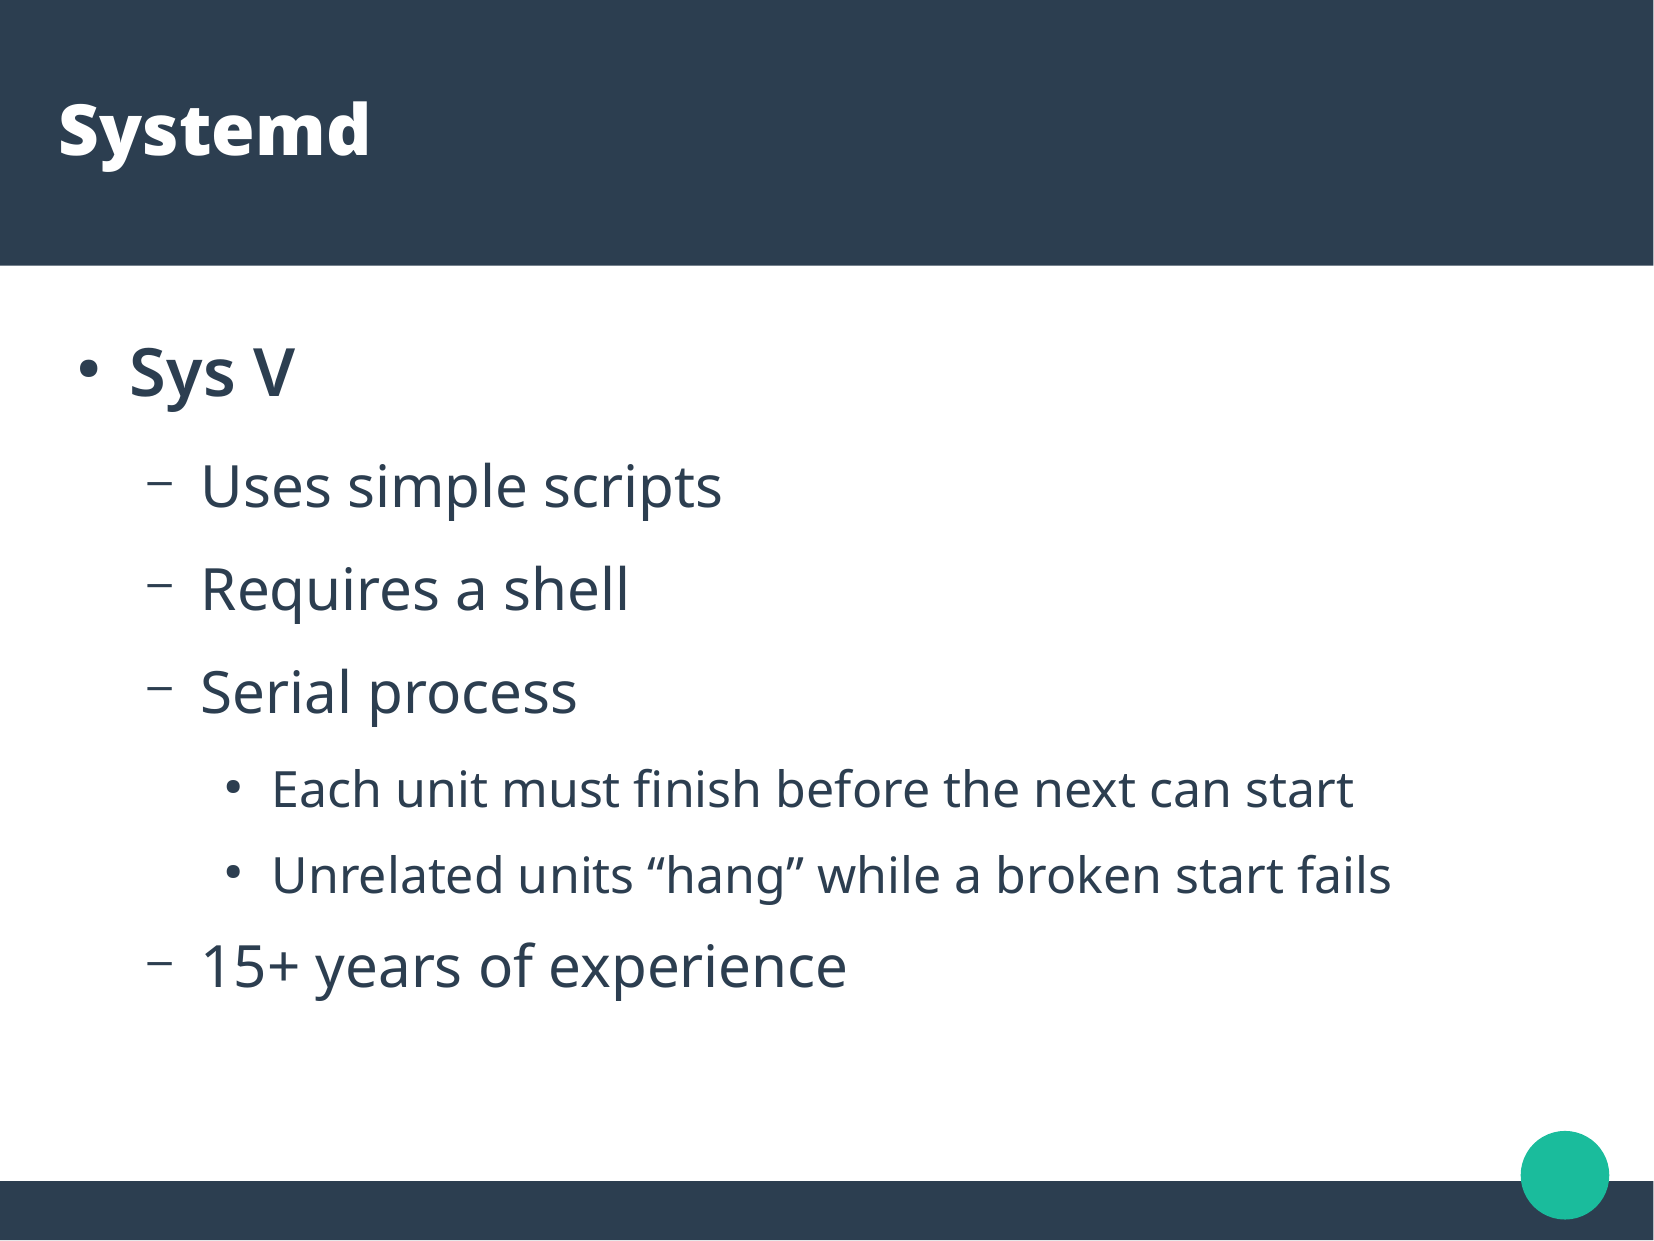

# Systemd
Sys V
Uses simple scripts
Requires a shell
Serial process
Each unit must finish before the next can start
Unrelated units “hang” while a broken start fails
15+ years of experience